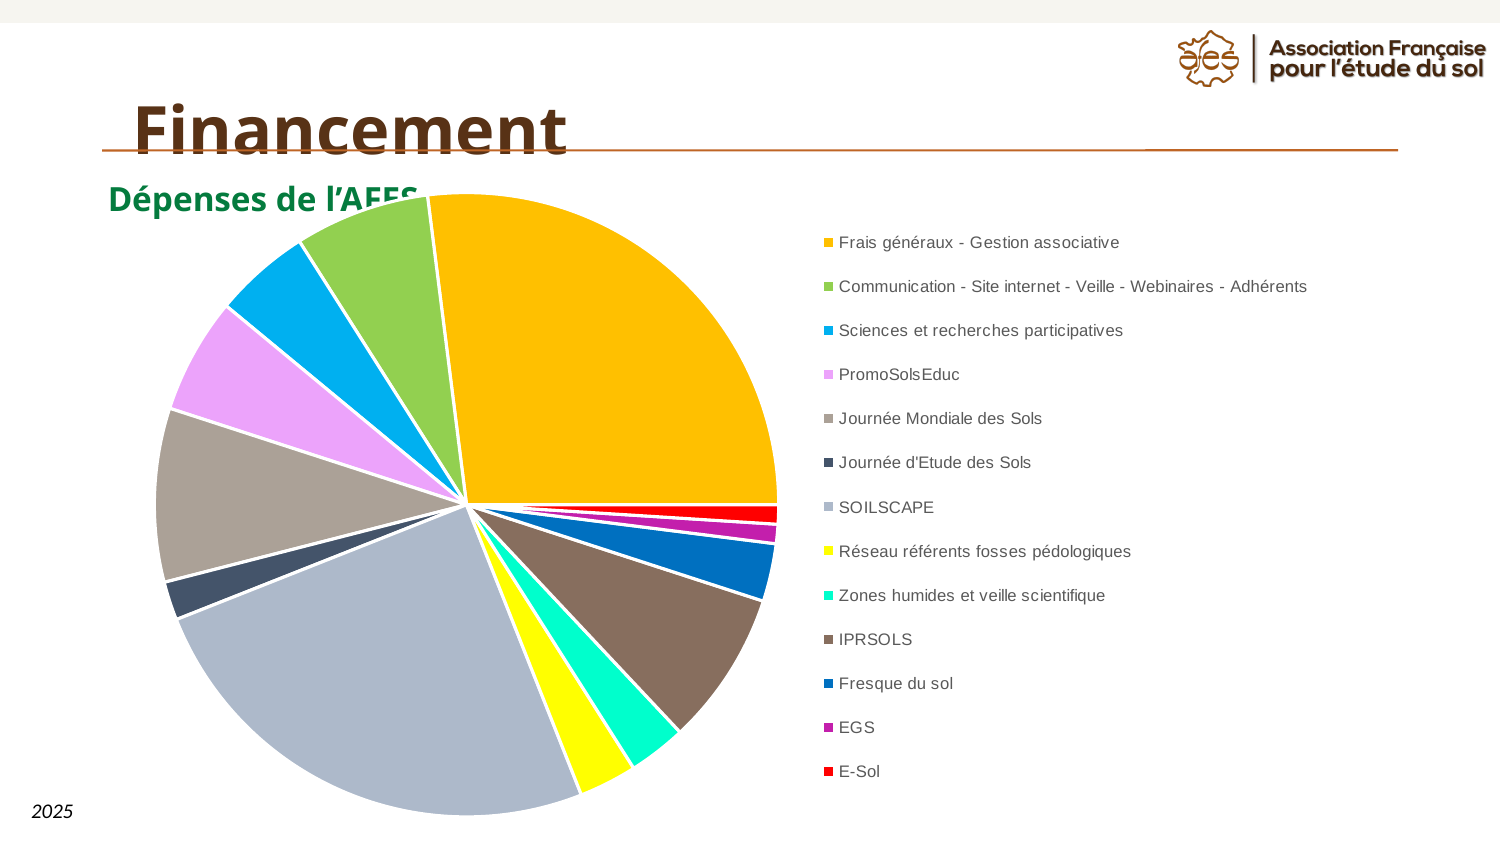

Catégorie 1
# Financement
Dépenses de l’AFES
### Chart
| Category | Colonne1 |
|---|---|
| Frais généraux - Gestion associative | 27.0 |
| Communication - Site internet - Veille - Webinaires - Adhérents | 7.0 |
| Sciences et recherches participatives | 5.0 |
| PromoSolsEduc | 6.0 |
| Journée Mondiale des Sols | 9.0 |
| Journée d'Etude des Sols | 2.0 |
| SOILSCAPE | 25.0 |
| Réseau référents fosses pédologiques | 3.0 |
| Zones humides et veille scientifique | 3.0 |
| IPRSOLS | 8.0 |
| Fresque du sol | 3.0 |
| EGS | 1.0 |
| E-Sol | 1.0 |2025